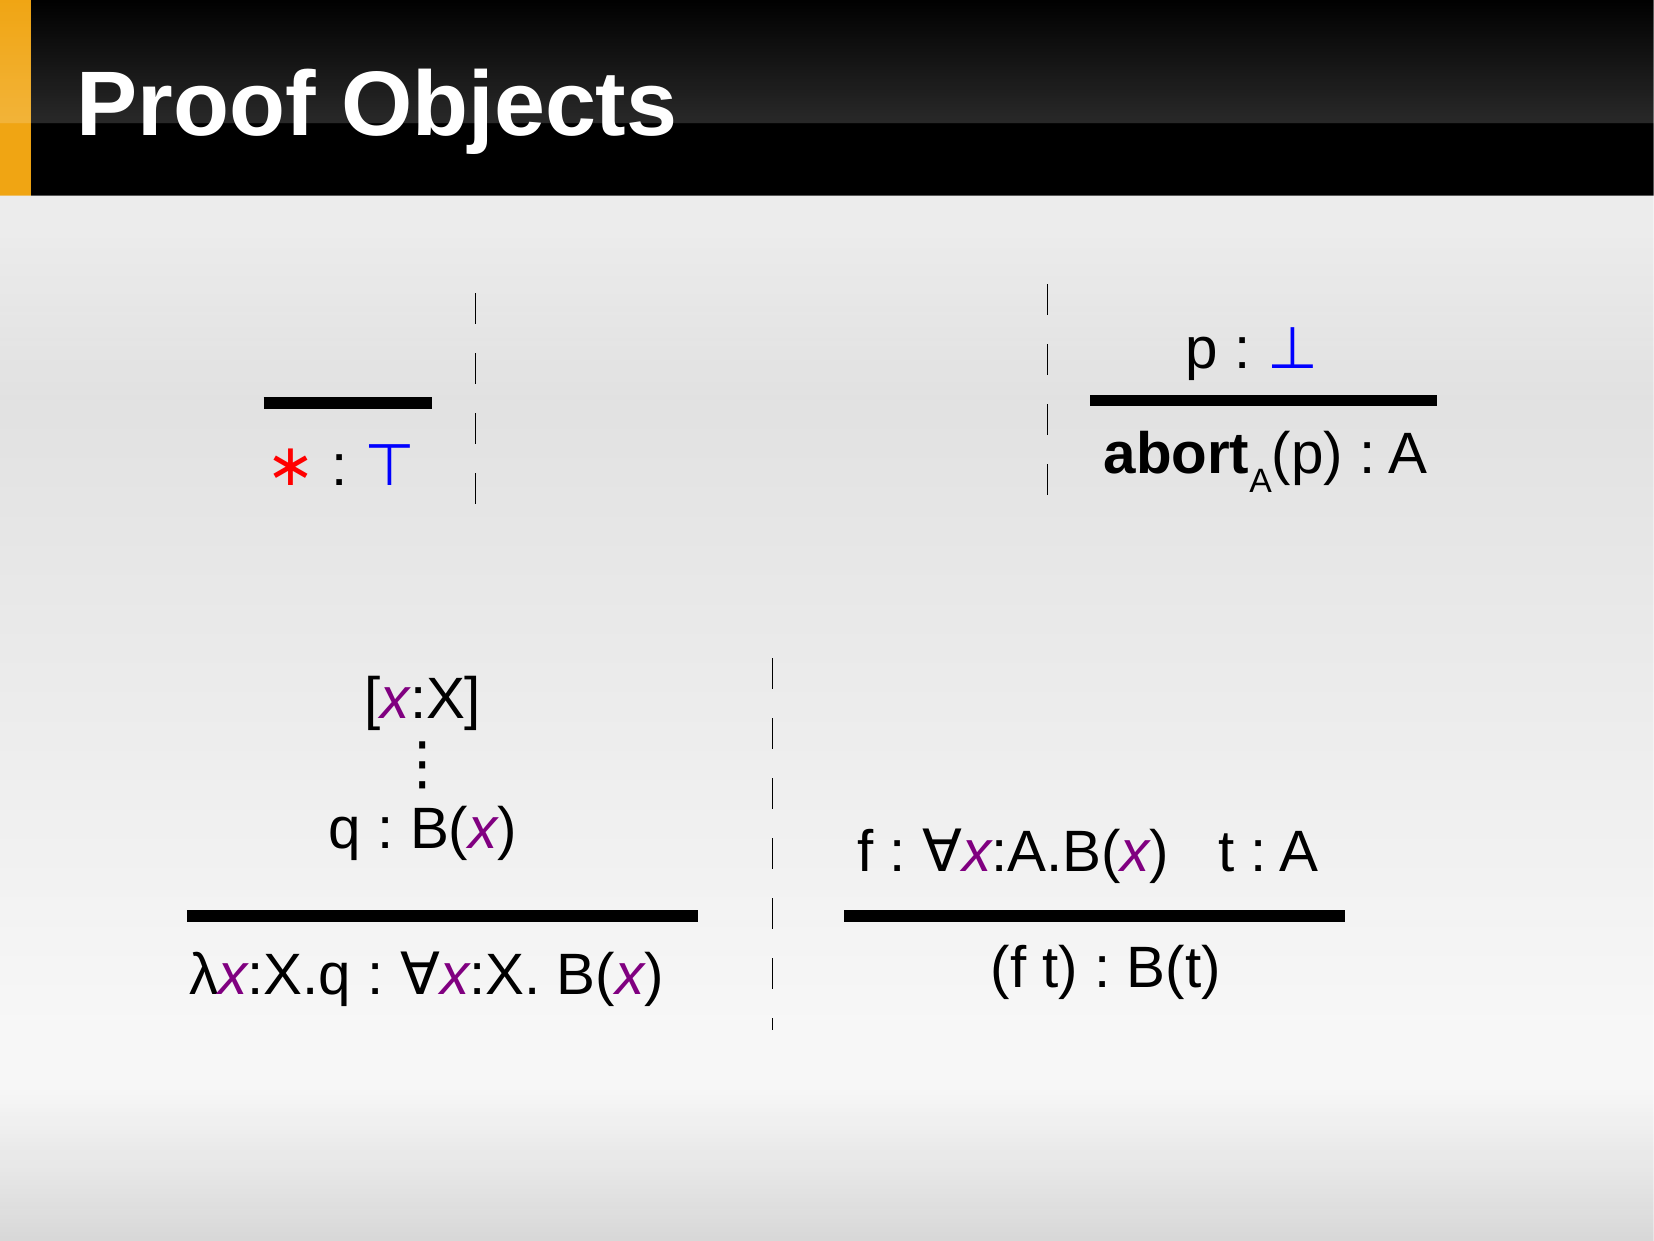

# Proof Objects
p : ⊥
abortA(p) : A
∗ : ⊤
[x:X]
⋮
q : B(x)
f : ∀x:A.B(x) t : A
(f t) : B(t)
λx:X.q : ∀x:X. B(x)